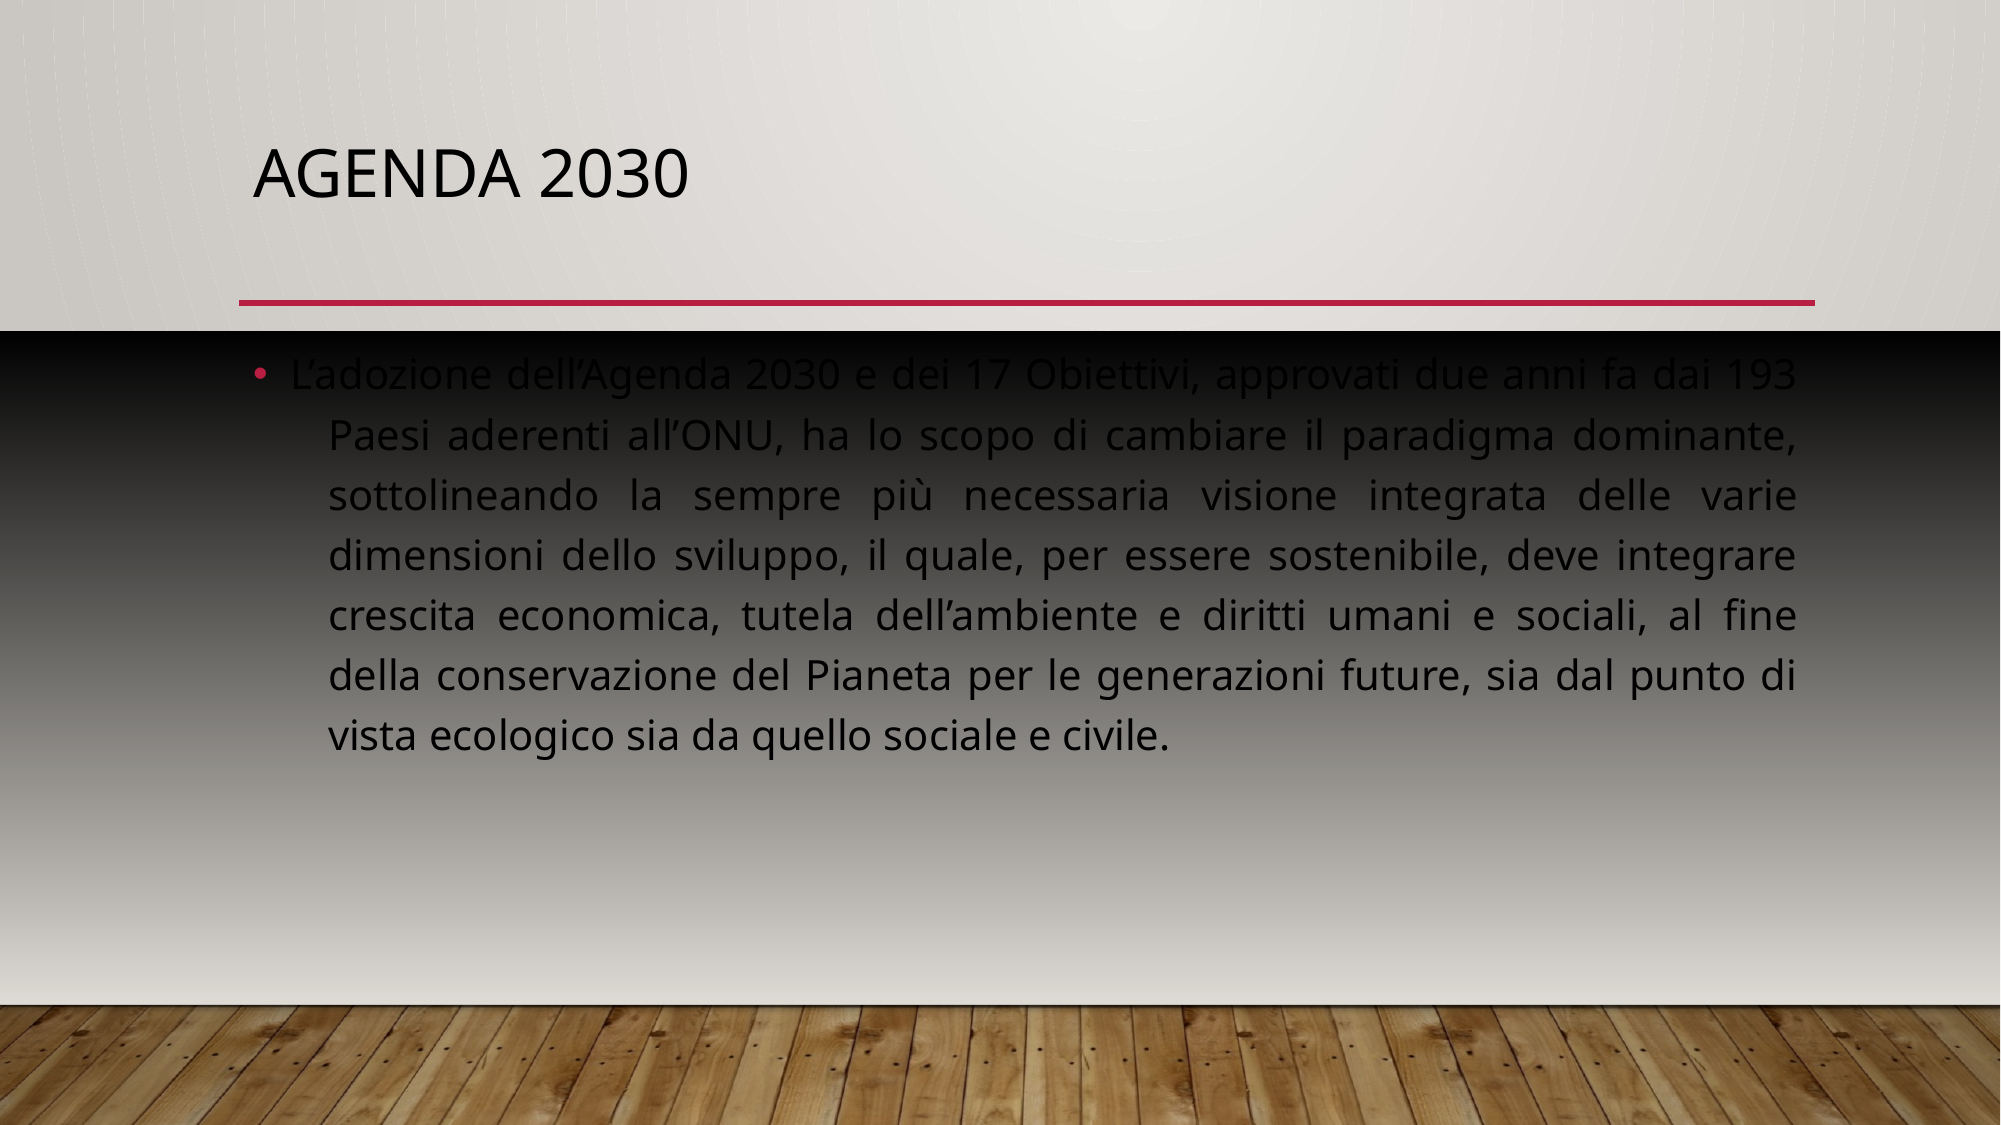

# Agenda 2030
L’adozione dell’Agenda 2030 e dei 17 Obiettivi, approvati due anni fa dai 193 Paesi aderenti all’ONU, ha lo scopo di cambiare il paradigma dominante, sottolineando la sempre più necessaria visione integrata delle varie dimensioni dello sviluppo, il quale, per essere sostenibile, deve integrare crescita economica, tutela dell’ambiente e diritti umani e sociali, al fine della conservazione del Pianeta per le generazioni future, sia dal punto di vista ecologico sia da quello sociale e civile.